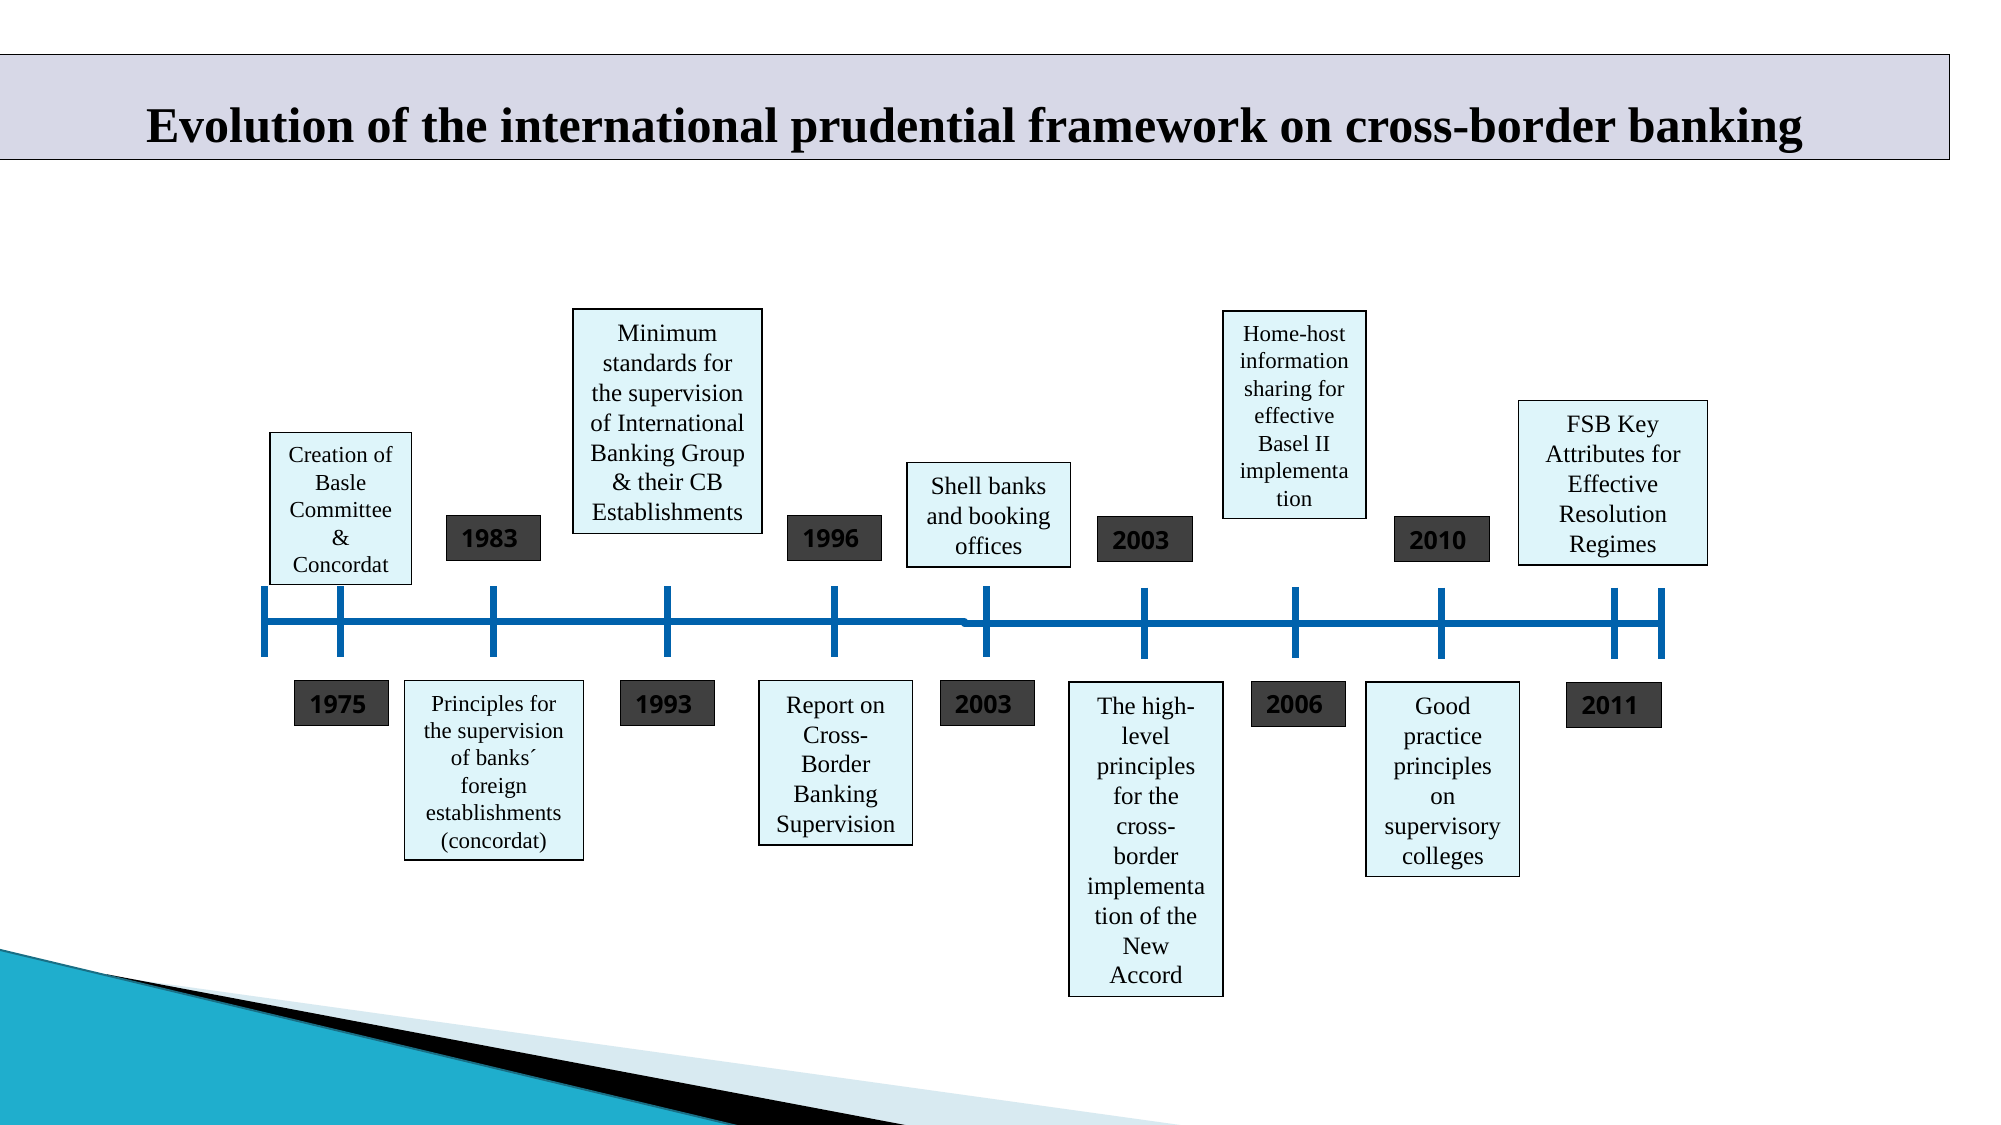

Evolution of the international prudential framework on cross-border banking
Minimum standards for the supervision of International Banking Group & their CB Establishments
Home-host information sharing for effective Basel II implementation
FSB Key Attributes for Effective Resolution Regimes
Creation of Basle Committee & Concordat
Shell banks and booking offices
1983
1996
2003
2010
1975
Principles for the supervision of banks´ foreign establishments (concordat)
1993
Report on Cross-Border Banking Supervision
2003
2006
The high-level principles for the cross-border implementation of the New Accord
Good practice principles on supervisory colleges
2011